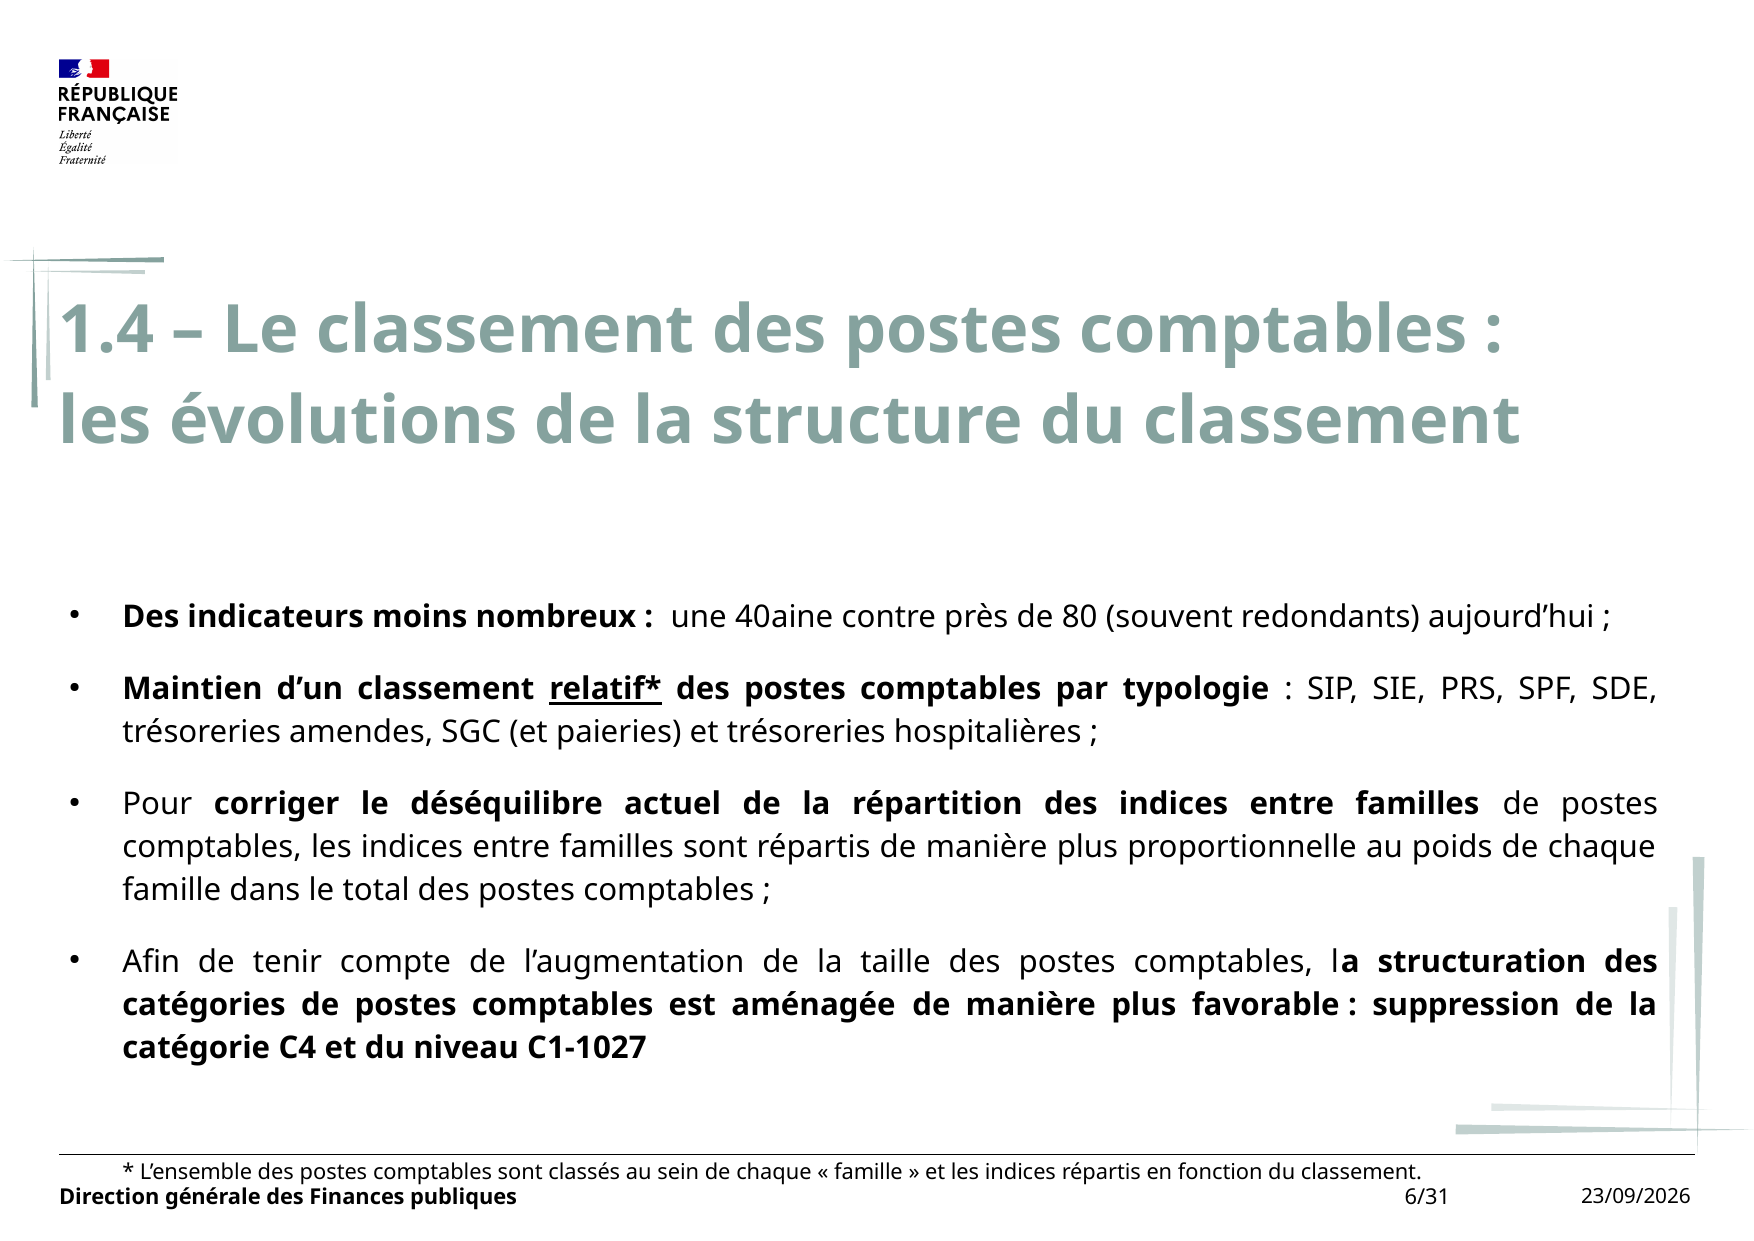

# 1.4 – Le classement des postes comptables : les évolutions de la structure du classement
Des indicateurs moins nombreux : une 40aine contre près de 80 (souvent redondants) aujourd’hui ;
Maintien d’un classement relatif* des postes comptables par typologie : SIP, SIE, PRS, SPF, SDE, trésoreries amendes, SGC (et paieries) et trésoreries hospitalières ;
Pour corriger le déséquilibre actuel de la répartition des indices entre familles de postes comptables, les indices entre familles sont répartis de manière plus proportionnelle au poids de chaque famille dans le total des postes comptables ;
Afin de tenir compte de l’augmentation de la taille des postes comptables, la structuration des catégories de postes comptables est aménagée de manière plus favorable : suppression de la catégorie C4 et du niveau C1-1027
* L’ensemble des postes comptables sont classés au sein de chaque « famille » et les indices répartis en fonction du classement.